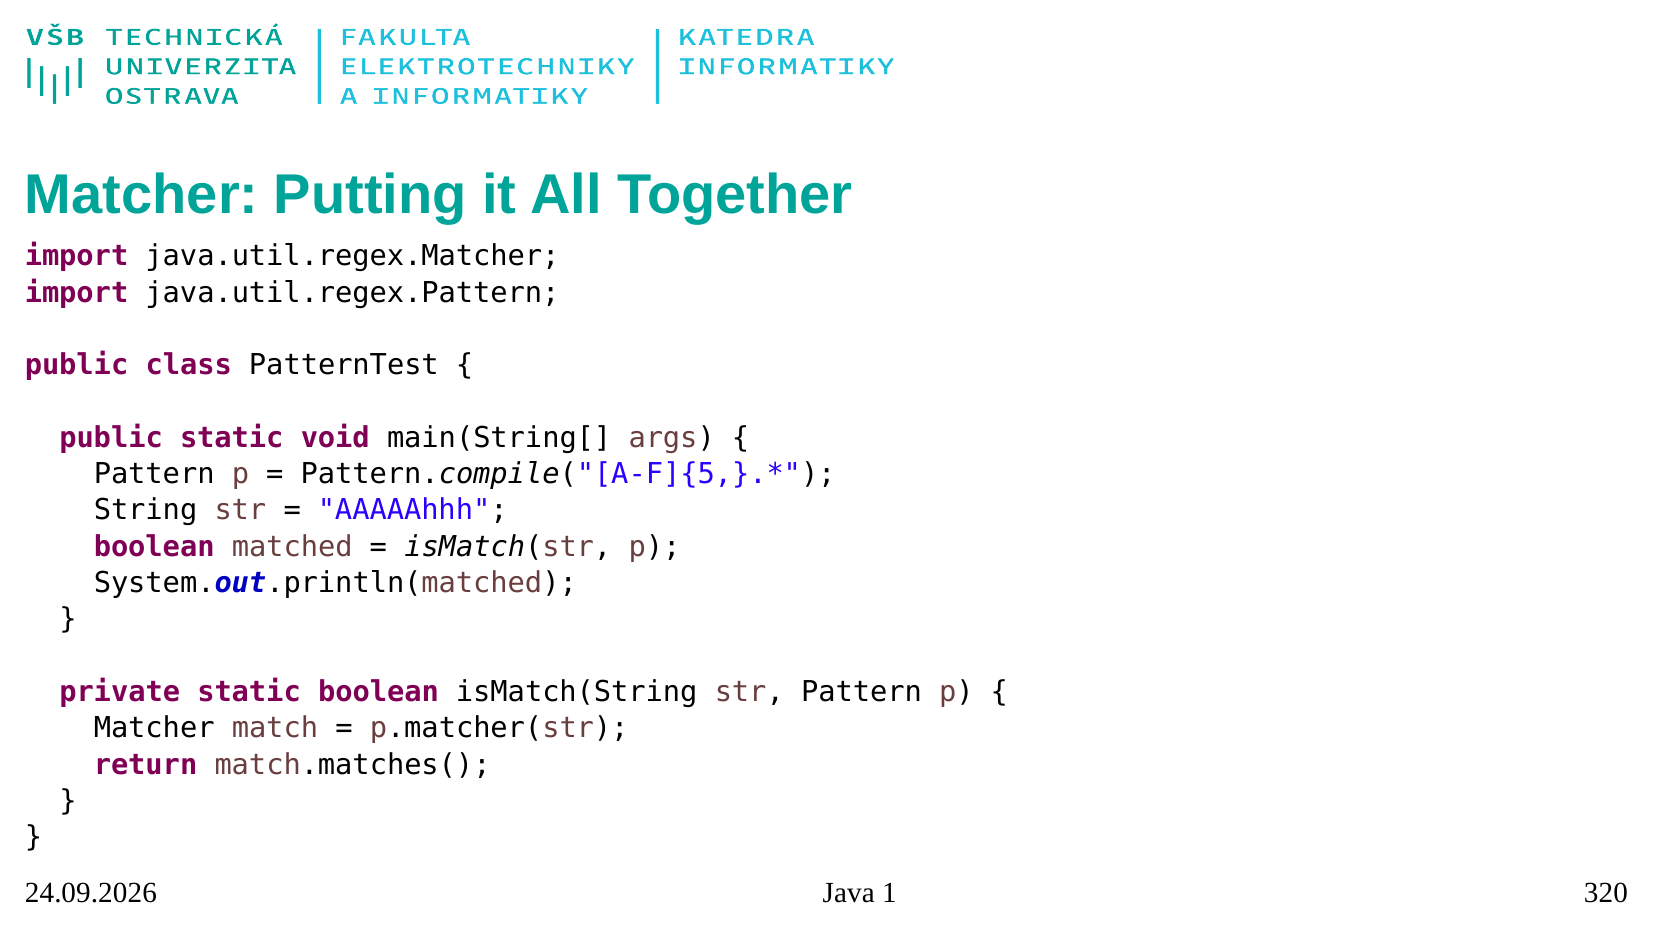

# Matcher: Putting it All Together
import java.util.regex.Matcher;
import java.util.regex.Pattern;
public class PatternTest {
 public static void main(String[] args) {
 Pattern p = Pattern.compile("[A-F]{5,}.*");
 String str = "AAAAAhhh";
 boolean matched = isMatch(str, p);
 System.out.println(matched);
 }
 private static boolean isMatch(String str, Pattern p) {
 Matcher match = p.matcher(str);
 return match.matches();
 }
}
Java 1
320